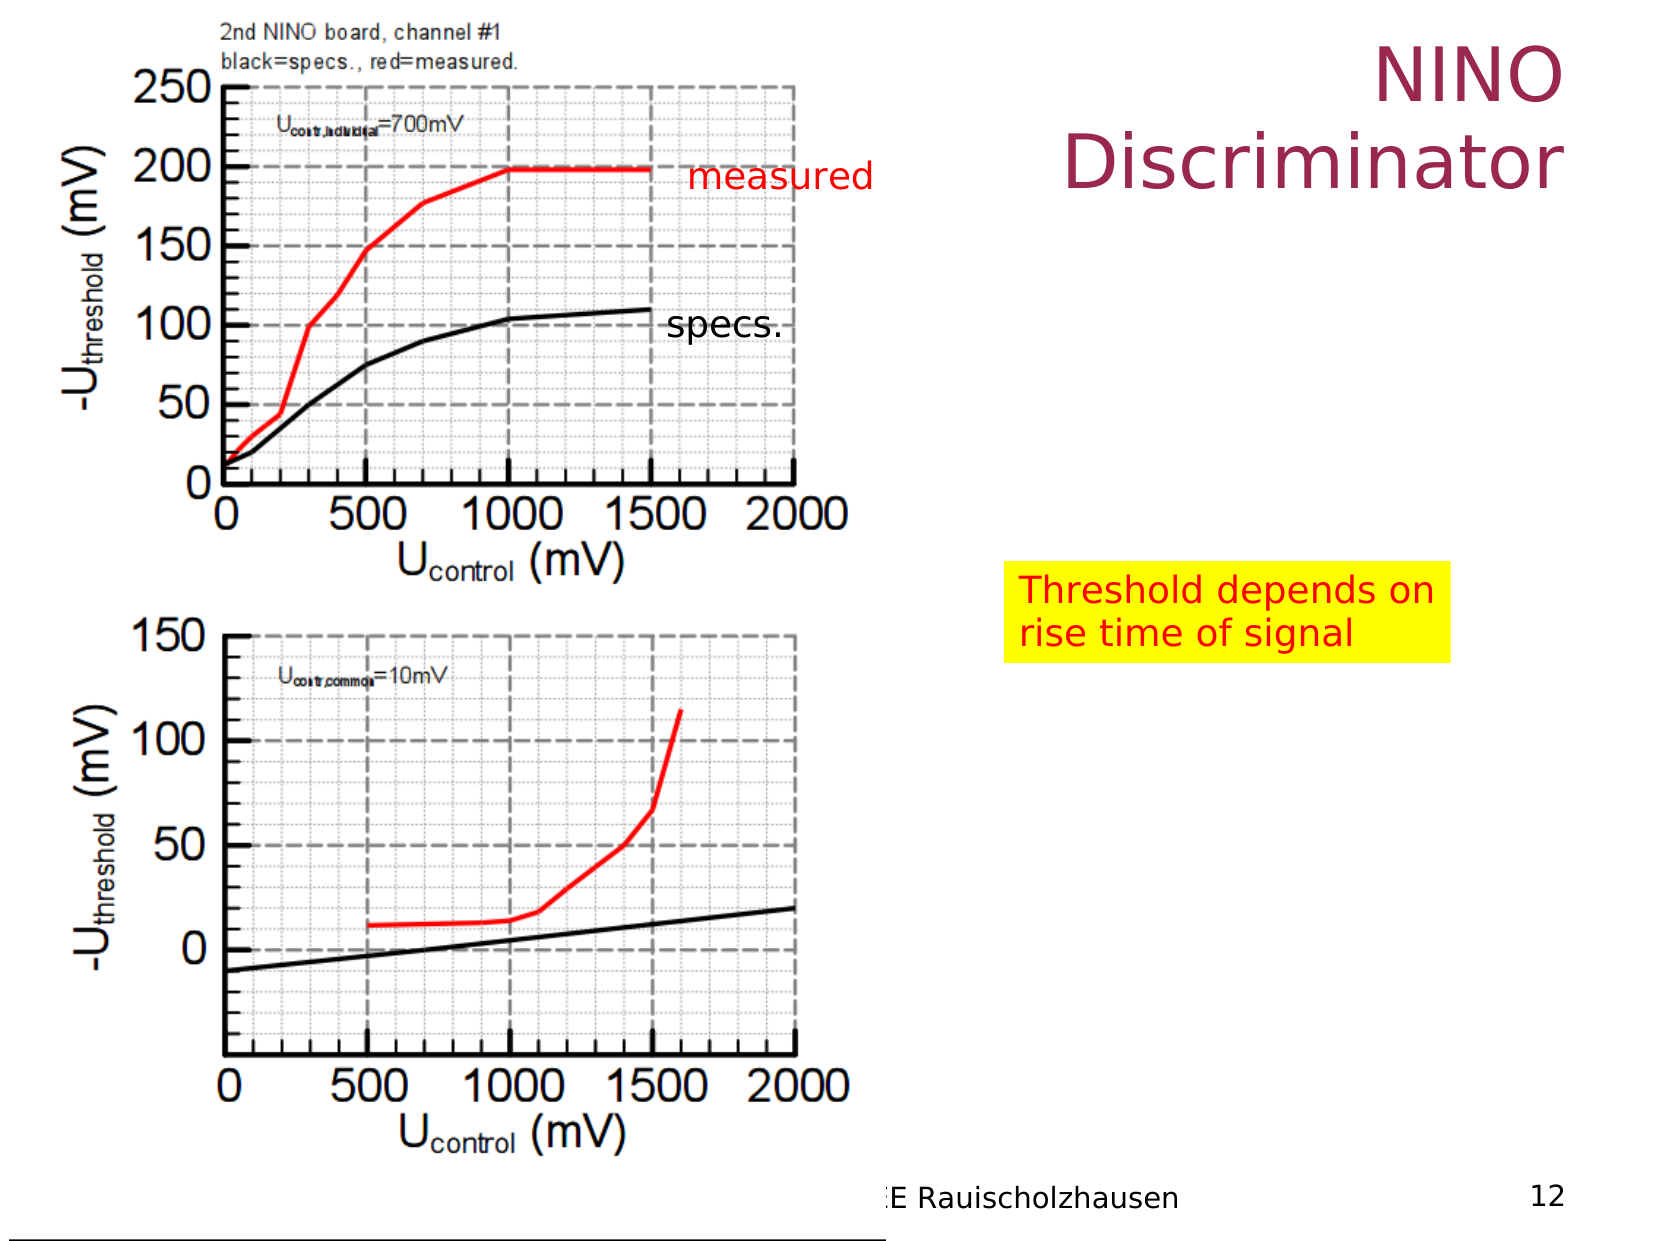

# NINO Discriminator
measured
specs.
Threshold depends on
rise time of signal
14-April-2010
12
DAQT & FEE Rauischolzhausen